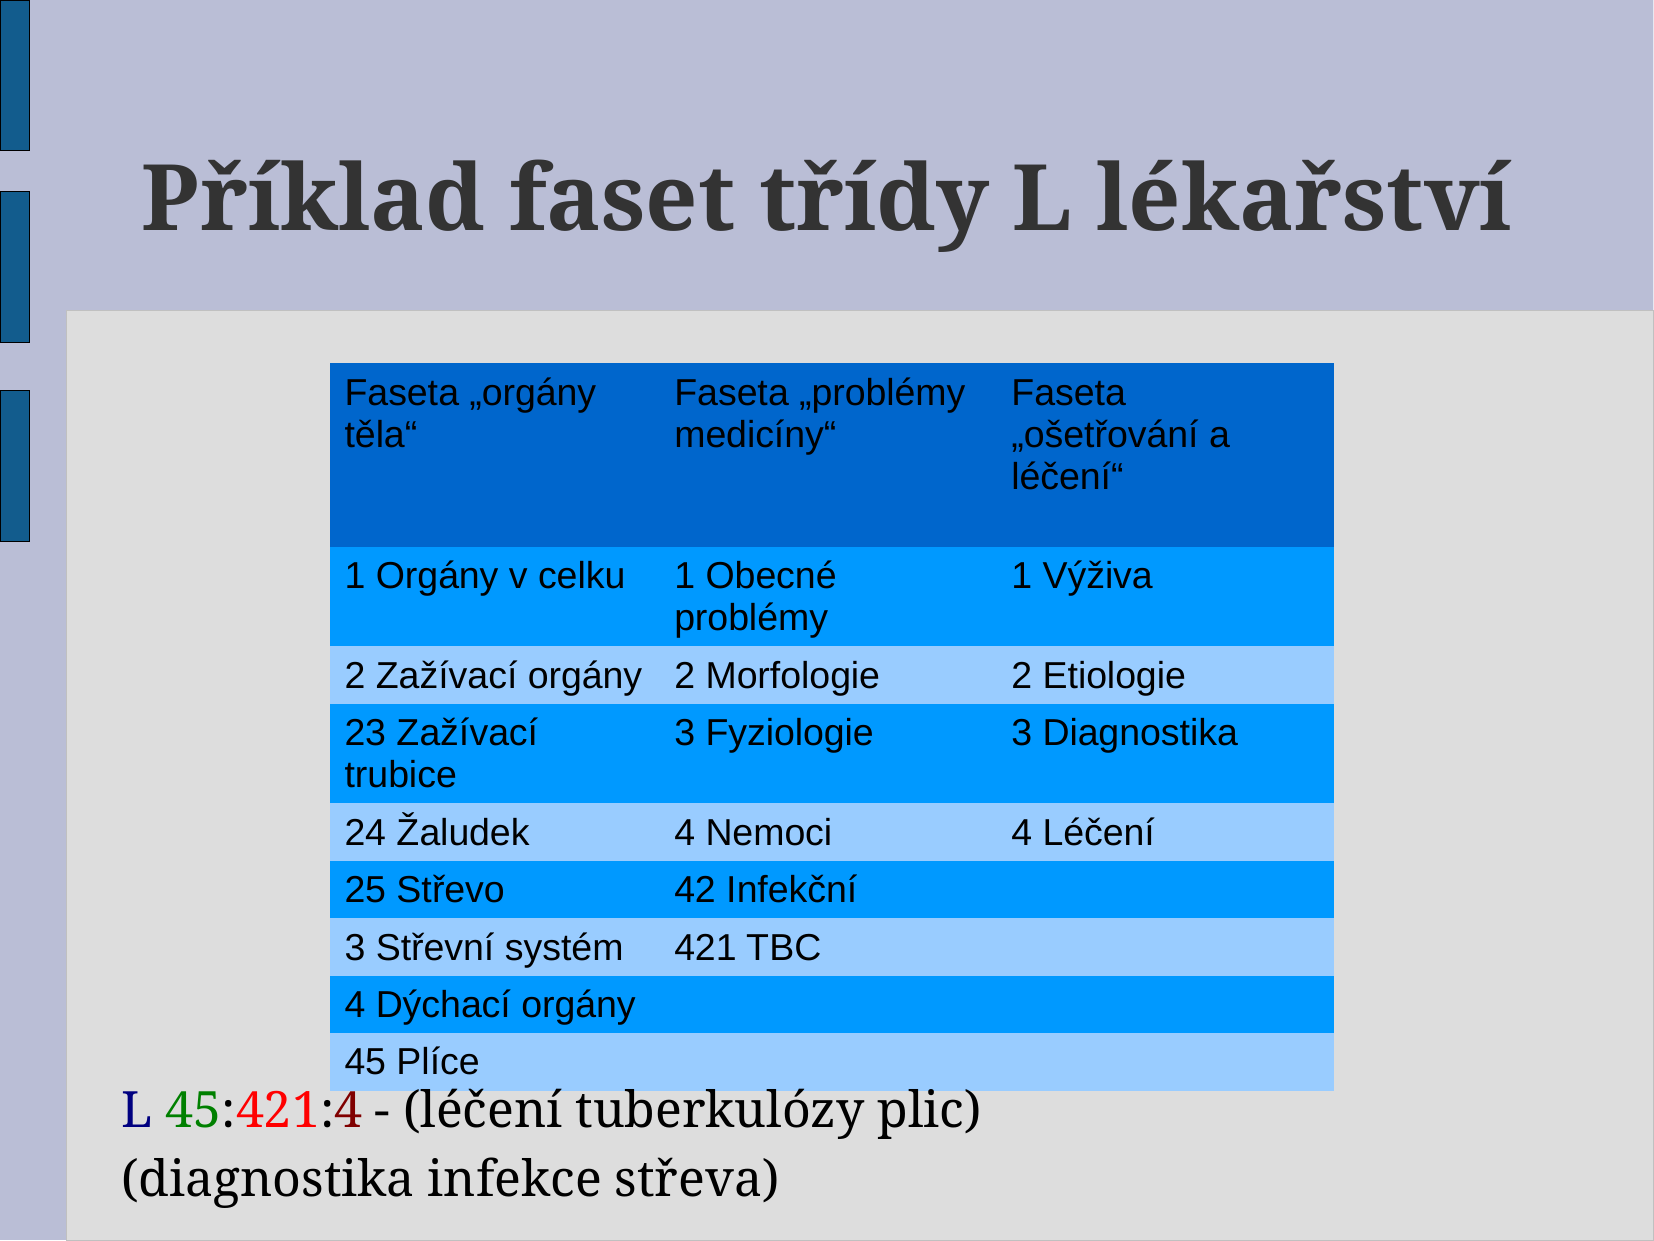

# Příklad faset třídy L lékařství
L 45:421:4 - (léčení tuberkulózy plic)
(diagnostika infekce střeva)
| Faseta „orgány těla“ | Faseta „problémy medicíny“ | Faseta „ošetřování a léčení“ |
| --- | --- | --- |
| 1 Orgány v celku | 1 Obecné problémy | 1 Výživa |
| 2 Zažívací orgány | 2 Morfologie | 2 Etiologie |
| 23 Zažívací trubice | 3 Fyziologie | 3 Diagnostika |
| 24 Žaludek | 4 Nemoci | 4 Léčení |
| 25 Střevo | 42 Infekční | |
| 3 Střevní systém | 421 TBC | |
| 4 Dýchací orgány | | |
| 45 Plíce | | |